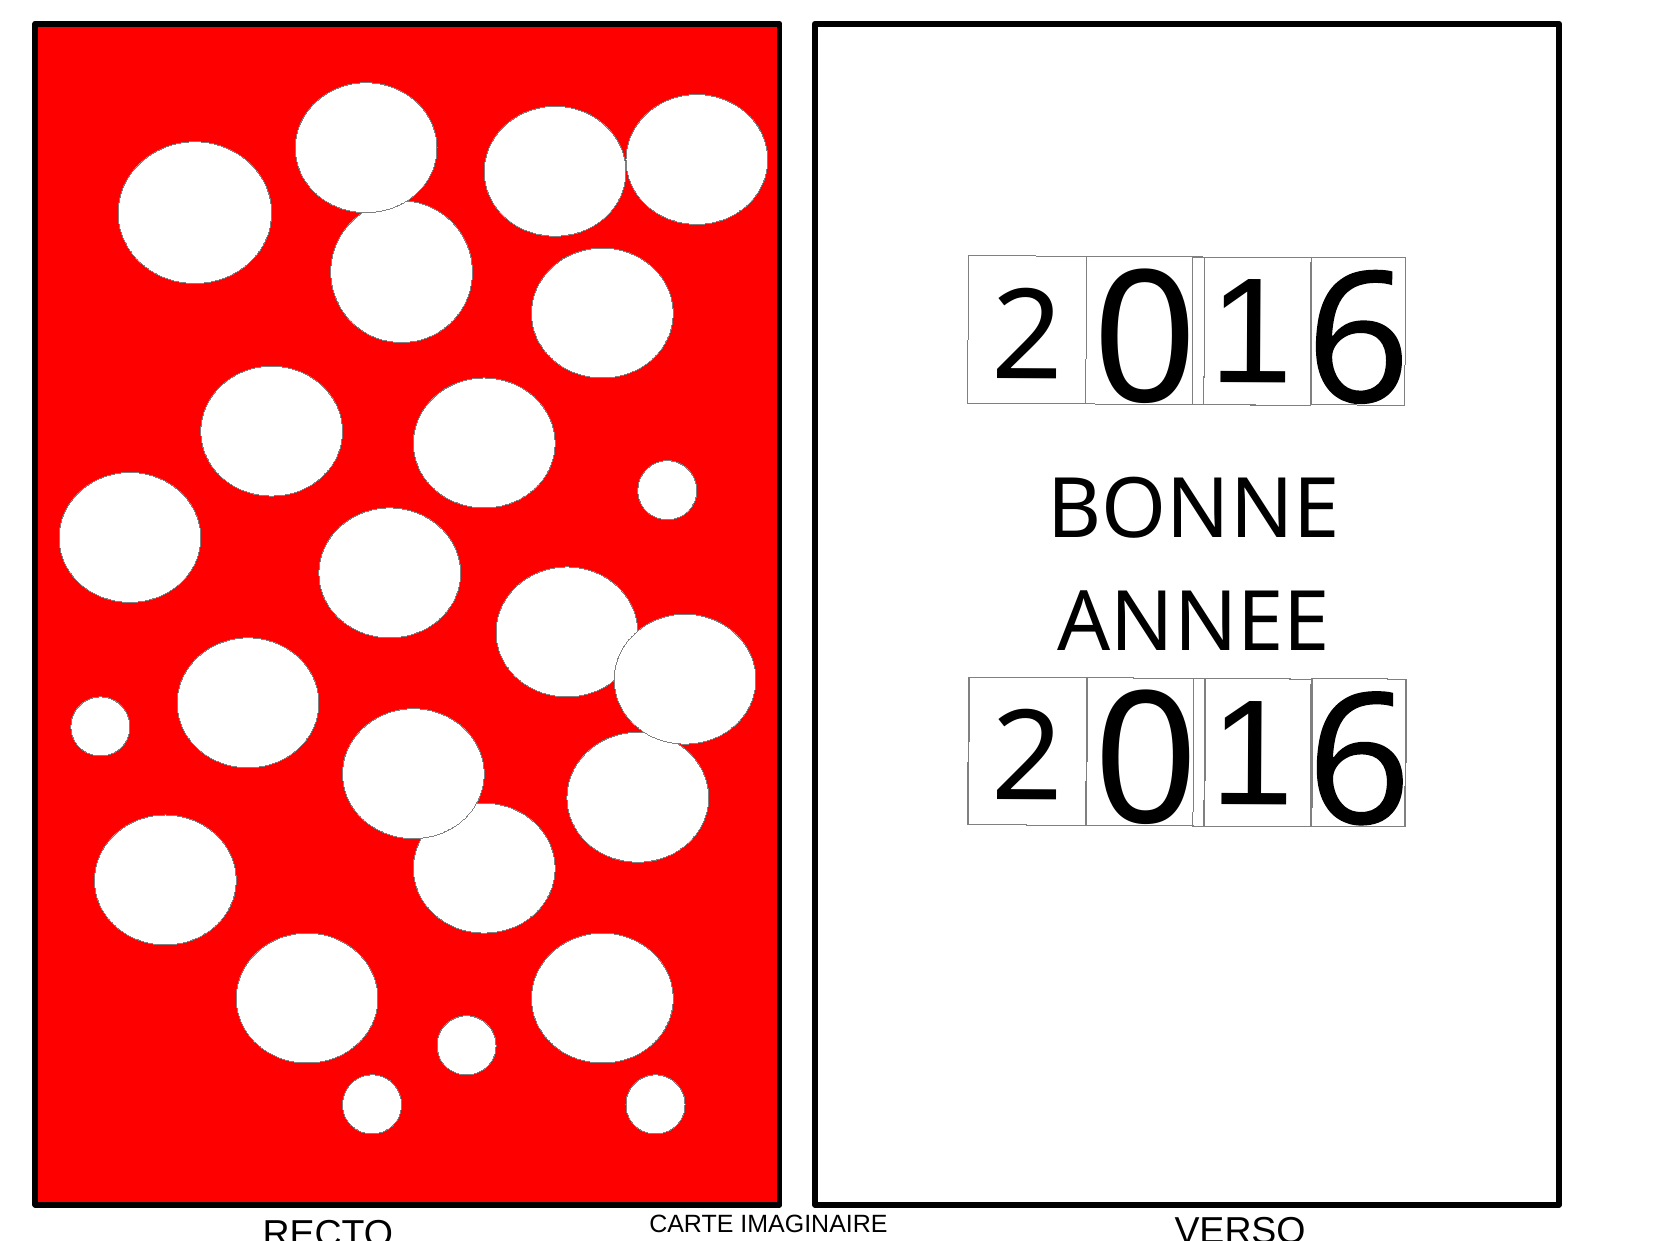

2
0
6
1
BONNE
ANNEE
2
0
6
1
CARTE IMAGINAIRE
VERSO
RECTO